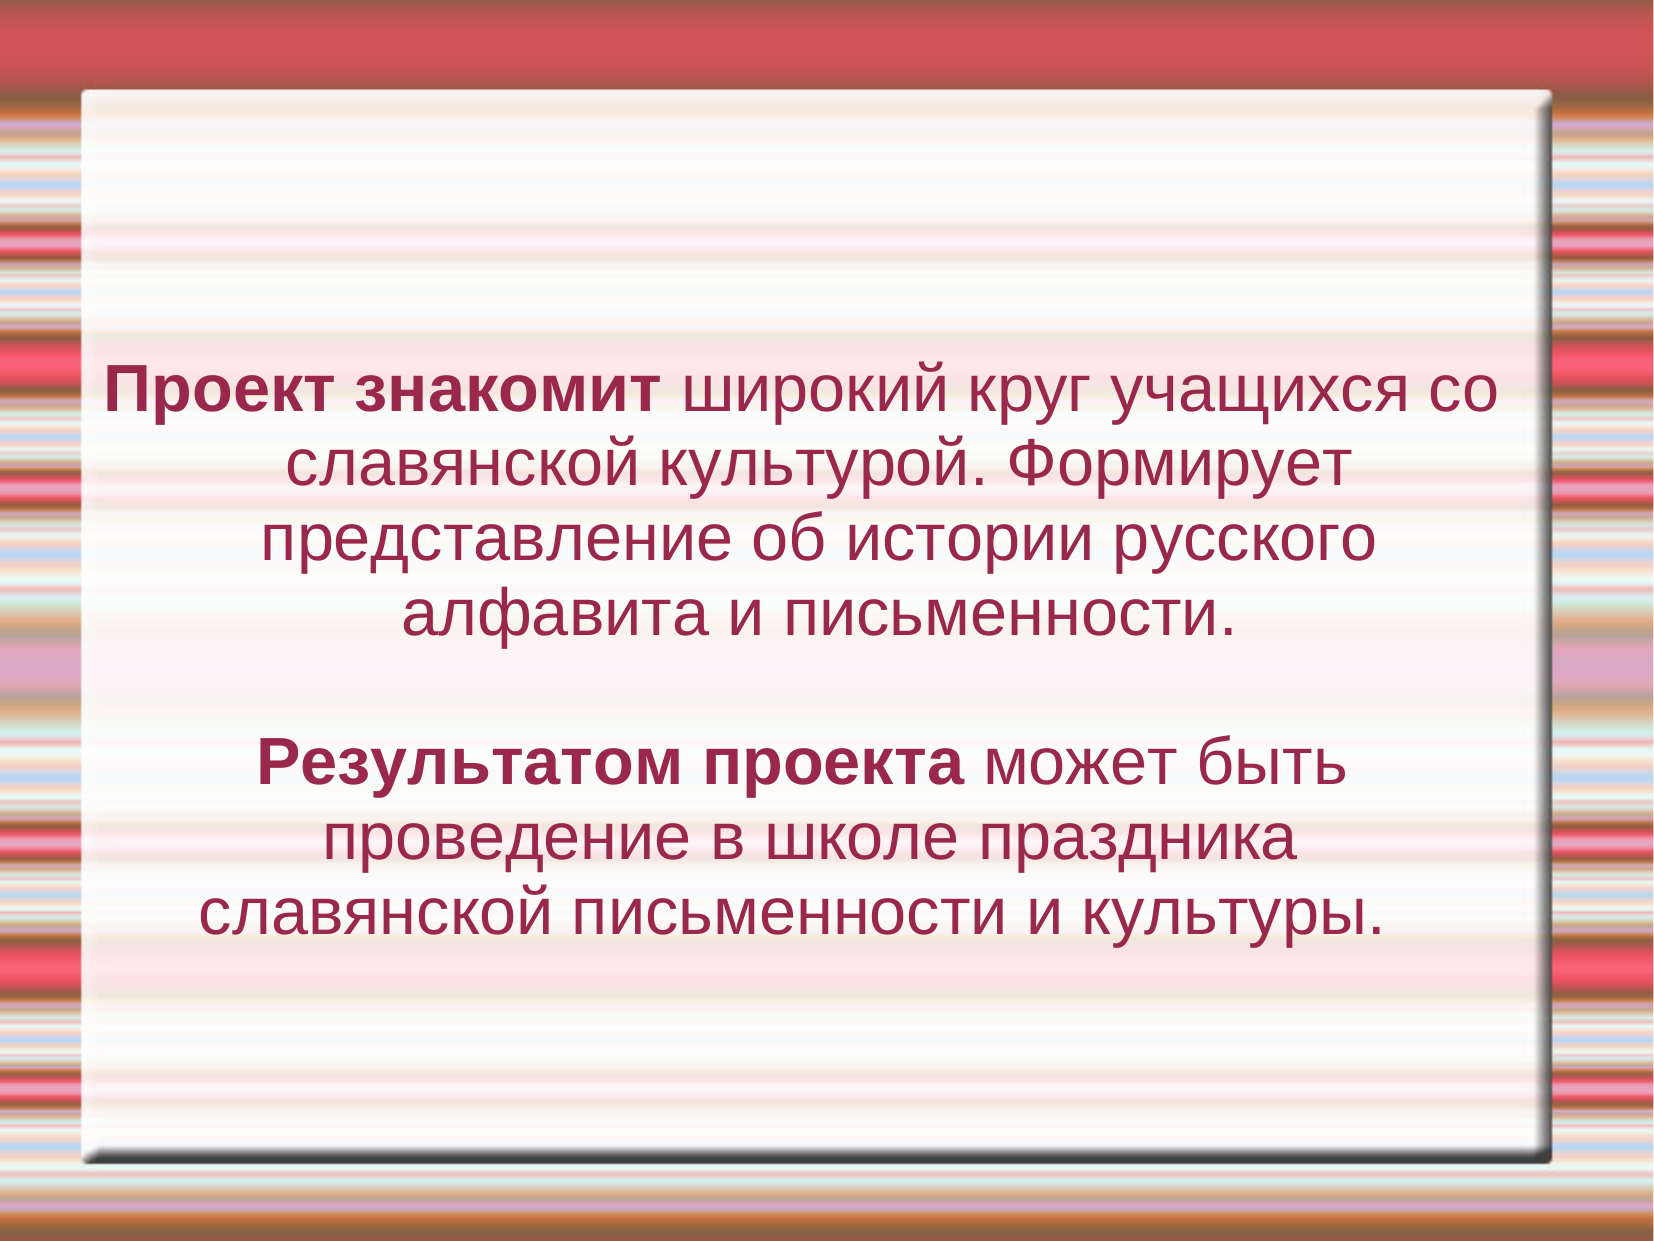

# Проект знакомит широкий круг учащихся со славянской культурой. Формирует представление об истории русского алфавита и письменности.
Результатом проекта может быть проведение в школе праздника
славянской письменности и культуры.